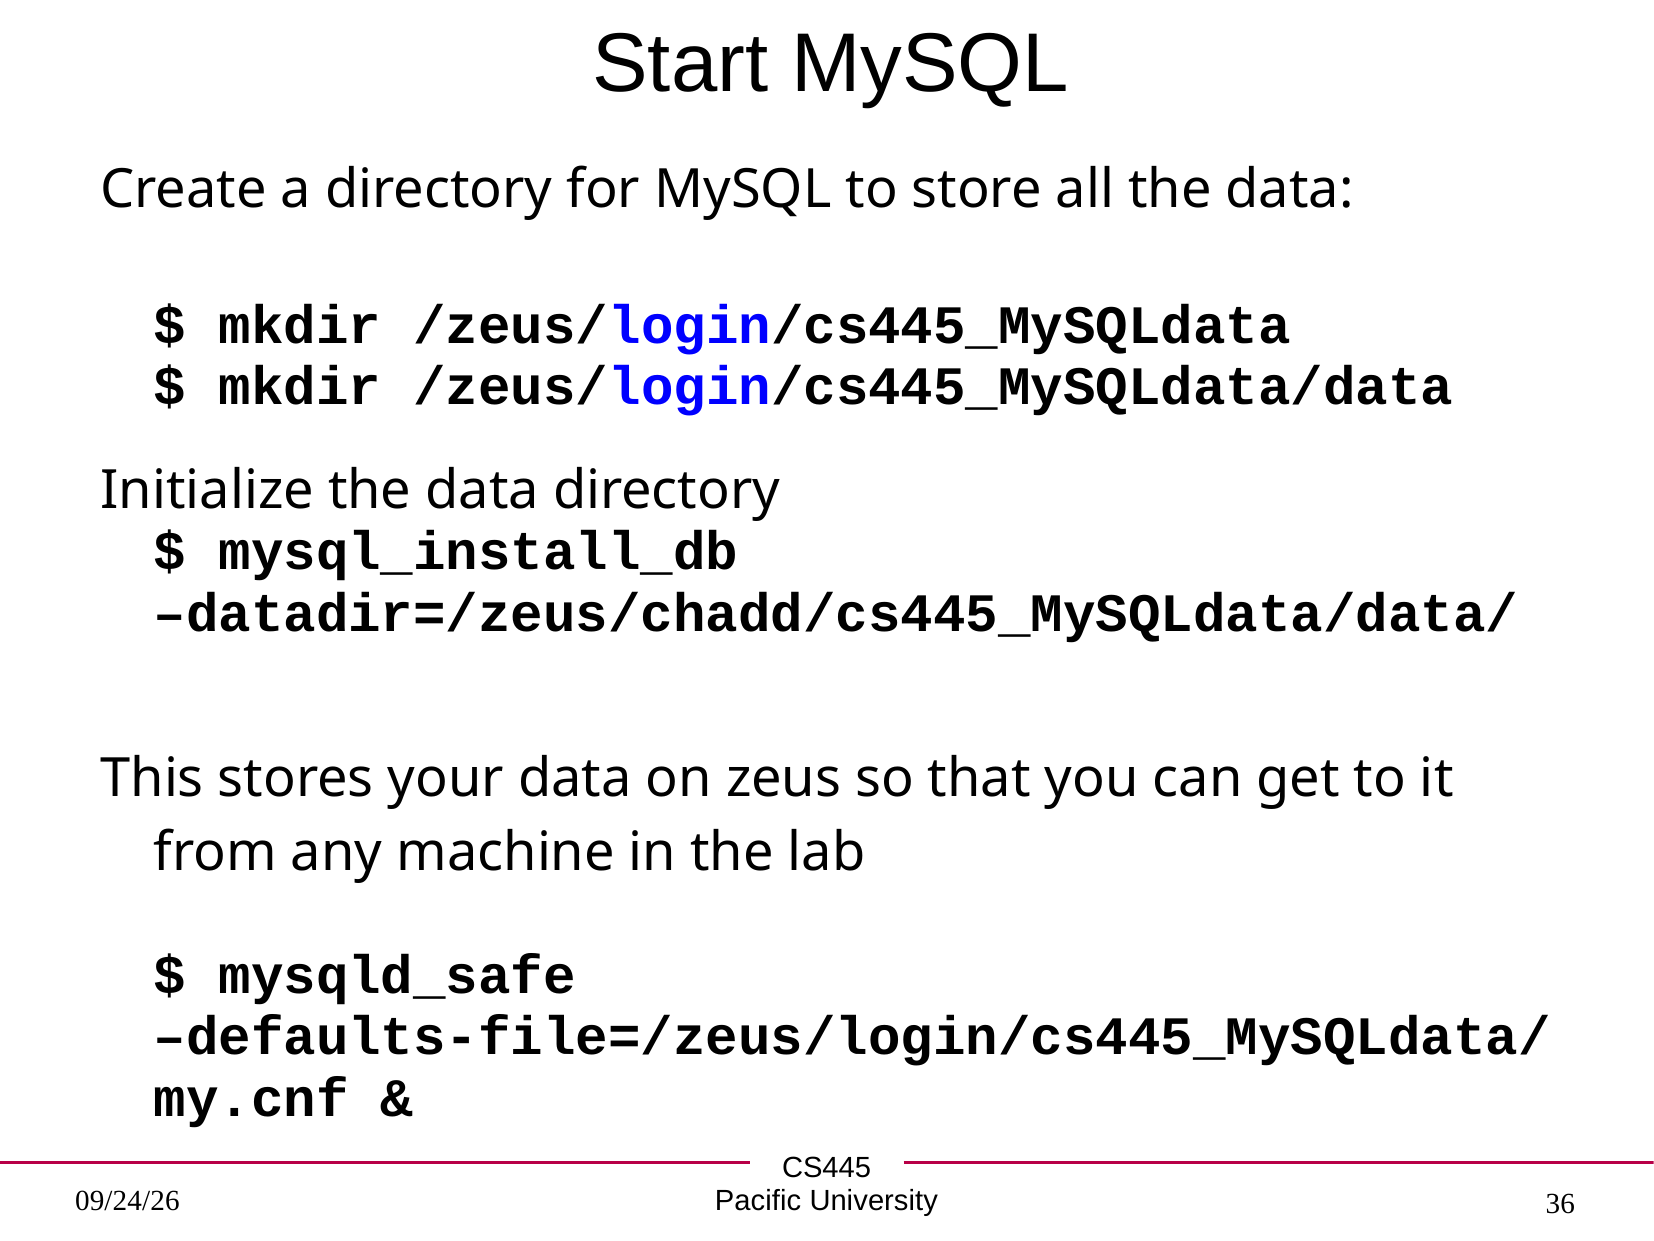

# Start MySQL
Create a directory for MySQL to store all the data:
$ mkdir /zeus/login/cs445_MySQLdata
$ mkdir /zeus/login/cs445_MySQLdata/data
Initialize the data directory
$ mysql_install_db –datadir=/zeus/chadd/cs445_MySQLdata/data/
This stores your data on zeus so that you can get to it from any machine in the lab
$ mysqld_safe –defaults-file=/zeus/login/cs445_MySQLdata/my.cnf &